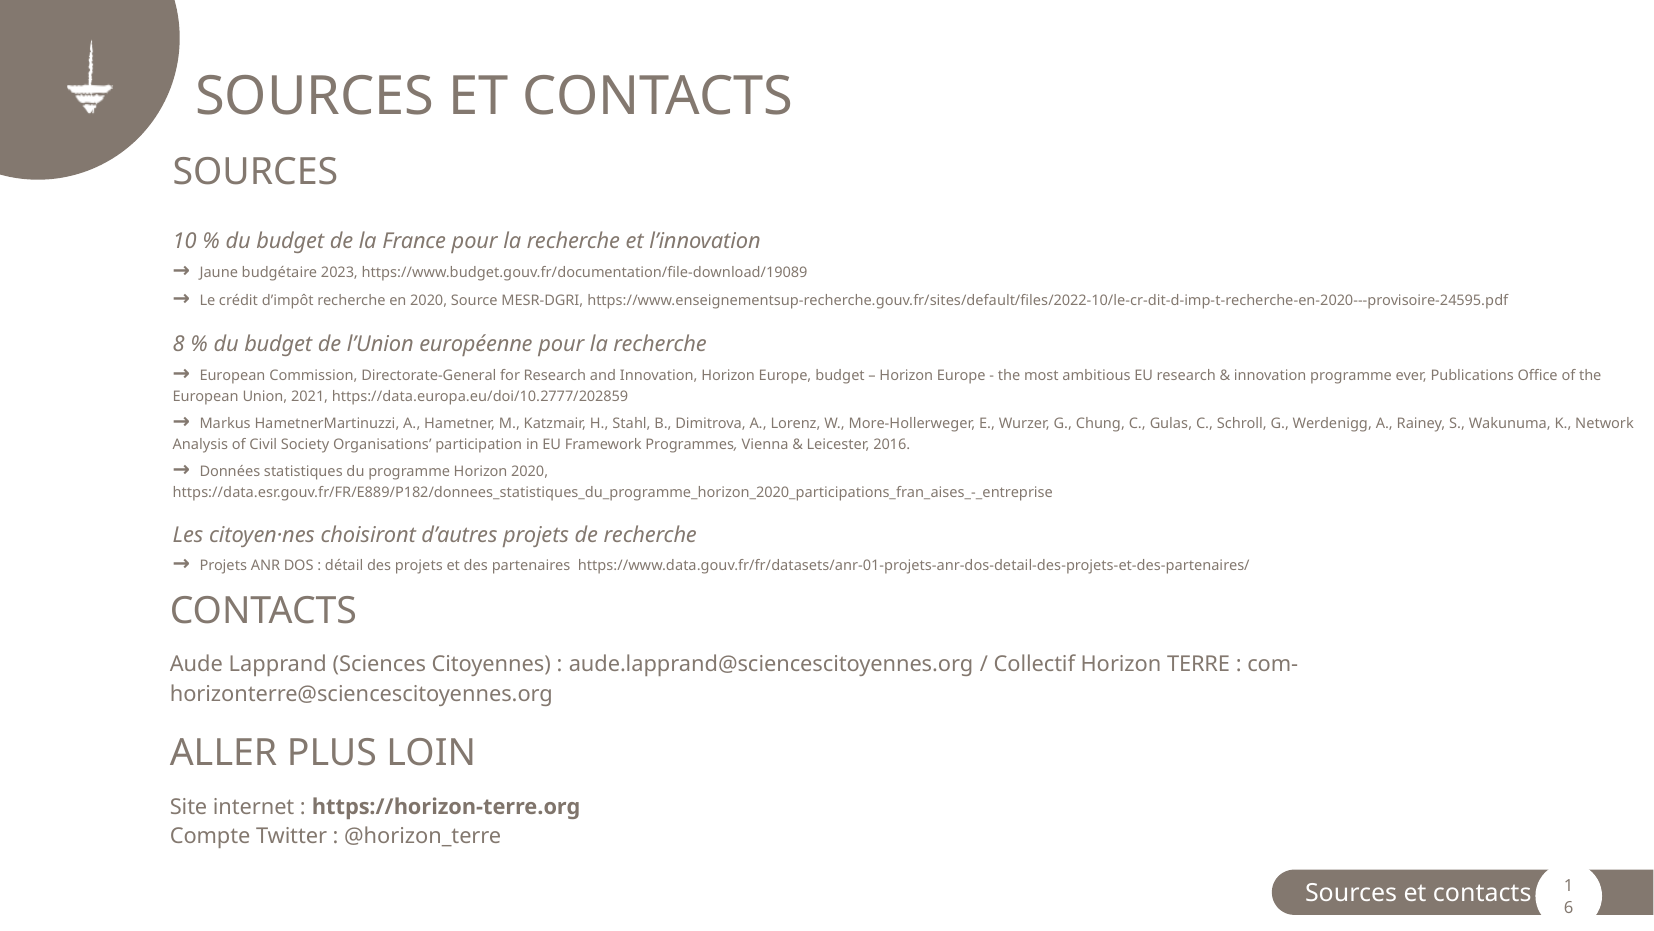

# SOURCES ET CONTACTS
SOURCES
10 % du budget de la France pour la recherche et l’innovation
→ Jaune budgétaire 2023, https://www.budget.gouv.fr/documentation/file-download/19089
→ Le crédit d’impôt recherche en 2020, Source MESR-DGRI, https://www.enseignementsup-recherche.gouv.fr/sites/default/files/2022-10/le-cr-dit-d-imp-t-recherche-en-2020---provisoire-24595.pdf
8 % du budget de l’Union européenne pour la recherche
→ European Commission, Directorate-General for Research and Innovation, Horizon Europe, budget – Horizon Europe - the most ambitious EU research & innovation programme ever, Publications Office of the European Union, 2021, https://data.europa.eu/doi/10.2777/202859
→ Markus HametnerMartinuzzi, A., Hametner, M., Katzmair, H., Stahl, B., Dimitrova, A., Lorenz, W., More-Hollerweger, E., Wurzer, G., Chung, C., Gulas, C., Schroll, G., Werdenigg, A., Rainey, S., Wakunuma, K., Network Analysis of Civil Society Organisations’ participation in EU Framework Programmes, Vienna & Leicester, 2016.
→ Données statistiques du programme Horizon 2020,
https://data.esr.gouv.fr/FR/E889/P182/donnees_statistiques_du_programme_horizon_2020_participations_fran_aises_-_entreprise
Les citoyen·nes choisiront d’autres projets de recherche
→ Projets ANR DOS : détail des projets et des partenaires https://www.data.gouv.fr/fr/datasets/anr-01-projets-anr-dos-detail-des-projets-et-des-partenaires/
CONTACTS
Aude Lapprand (Sciences Citoyennes) : aude.lapprand@sciencescitoyennes.org / Collectif Horizon TERRE : com-horizonterre@sciencescitoyennes.org
ALLER PLUS LOIN
Site internet : https://horizon-terre.org
Compte Twitter : @horizon_terre
16
16
Sources et contacts